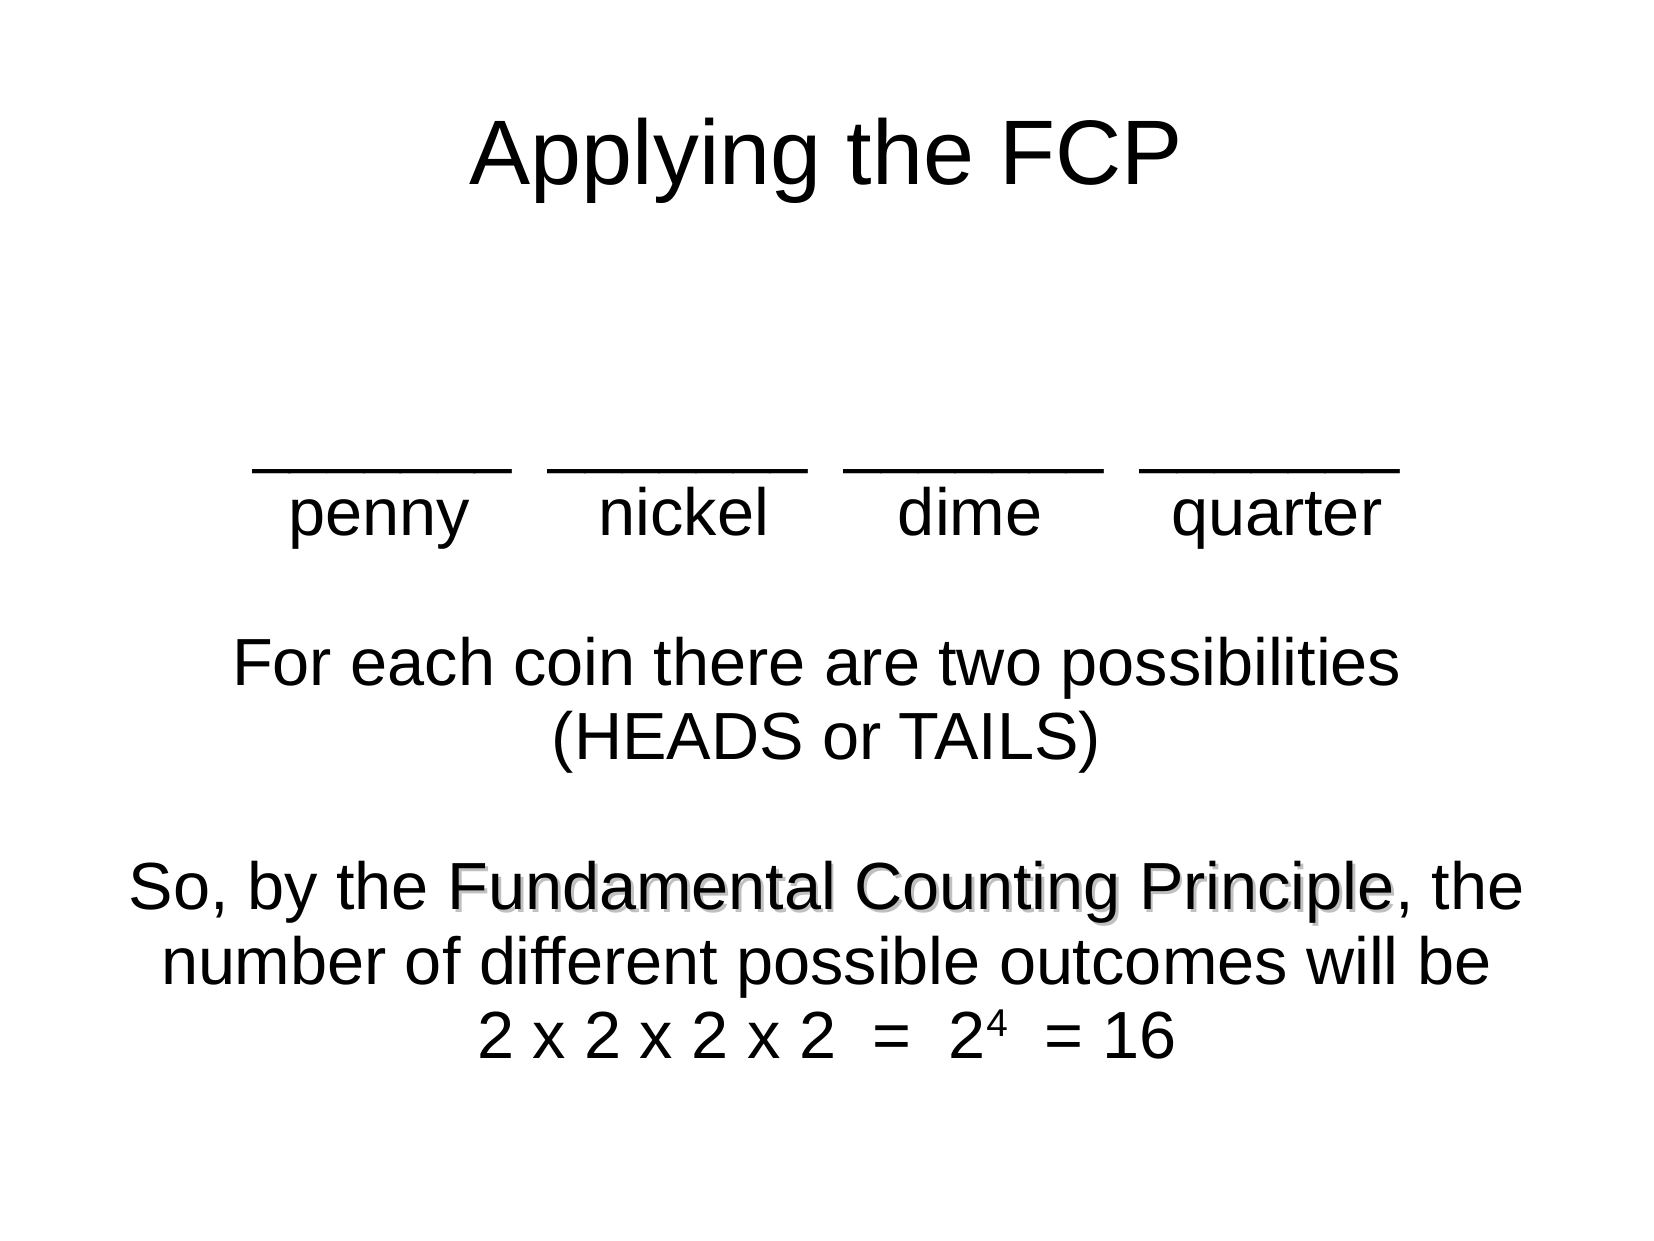

# Applying the FCP
_______ _______ _______ _______
 penny nickel dime quarter
For each coin there are two possibilities
(HEADS or TAILS)
So, by the Fundamental Counting Principle, the number of different possible outcomes will be
2 x 2 x 2 x 2 = 24 = 16